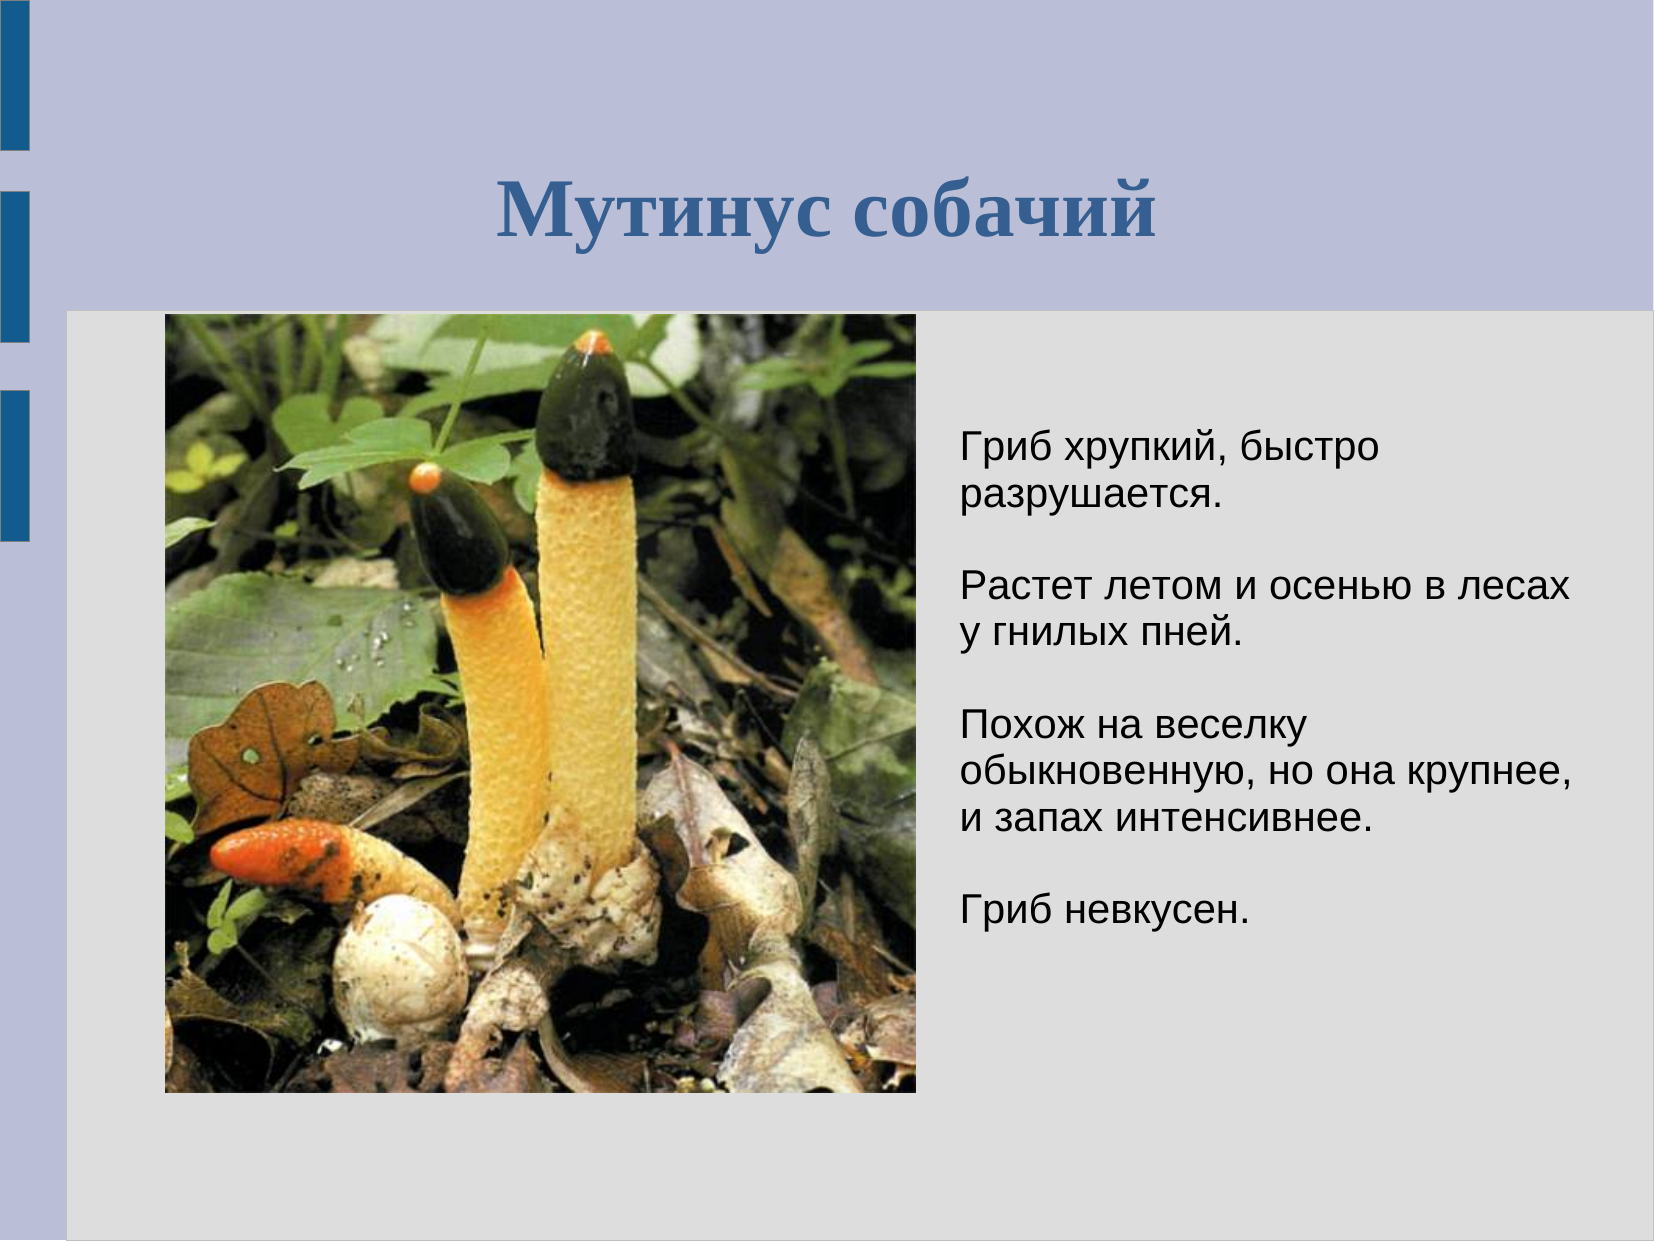

# Мутинус собачий
Гриб хрупкий, быстро разрушается.
Растет летом и осенью в лесах у гнилых пней.
Похож на веселку обыкновенную, но она крупнее, и запах интенсивнее.
Гриб невкусен.